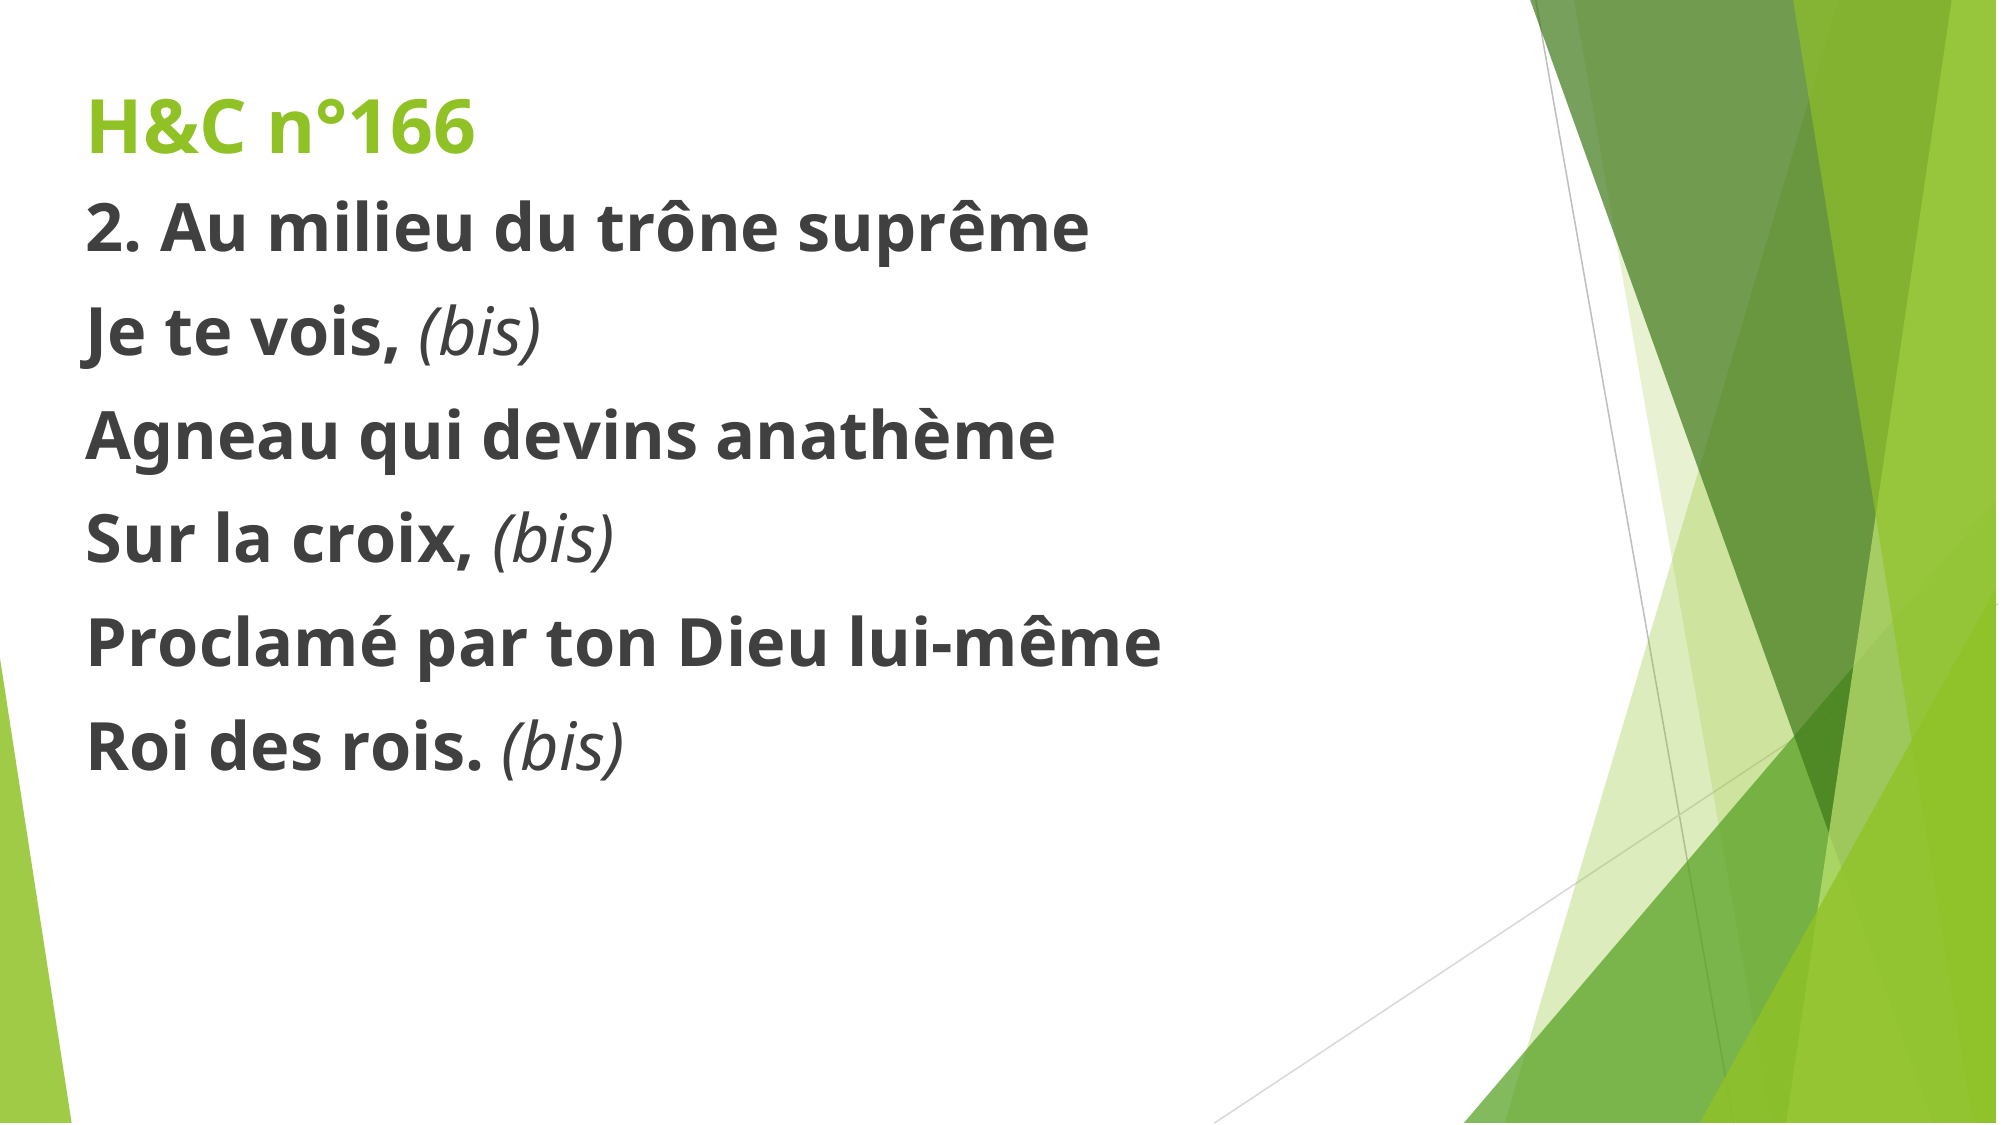

H&C n°166
2. Au milieu du trône suprême
Je te vois, (bis)
Agneau qui devins anathème
Sur la croix, (bis)
Proclamé par ton Dieu lui-même
Roi des rois. (bis)